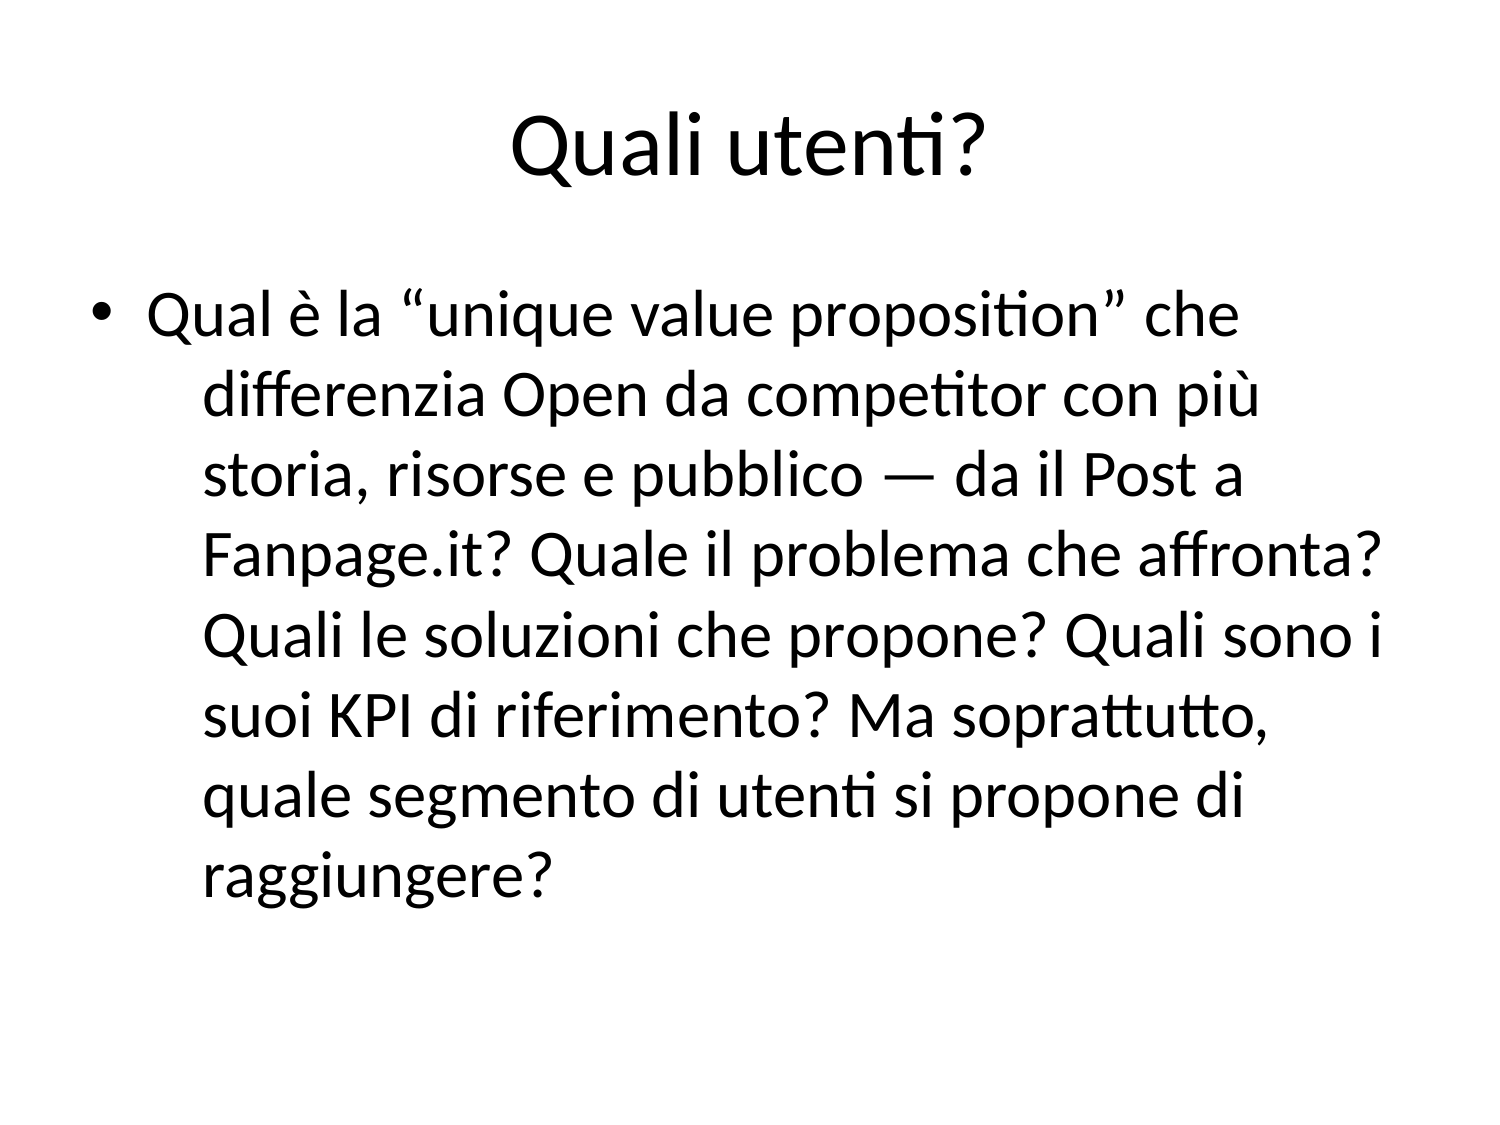

# Quali utenti?
Qual è la “unique value proposition” che differenzia Open da competitor con più storia, risorse e pubblico — da il Post a Fanpage.it? Quale il problema che affronta? Quali le soluzioni che propone? Quali sono i suoi KPI di riferimento? Ma soprattutto, quale segmento di utenti si propone di raggiungere?